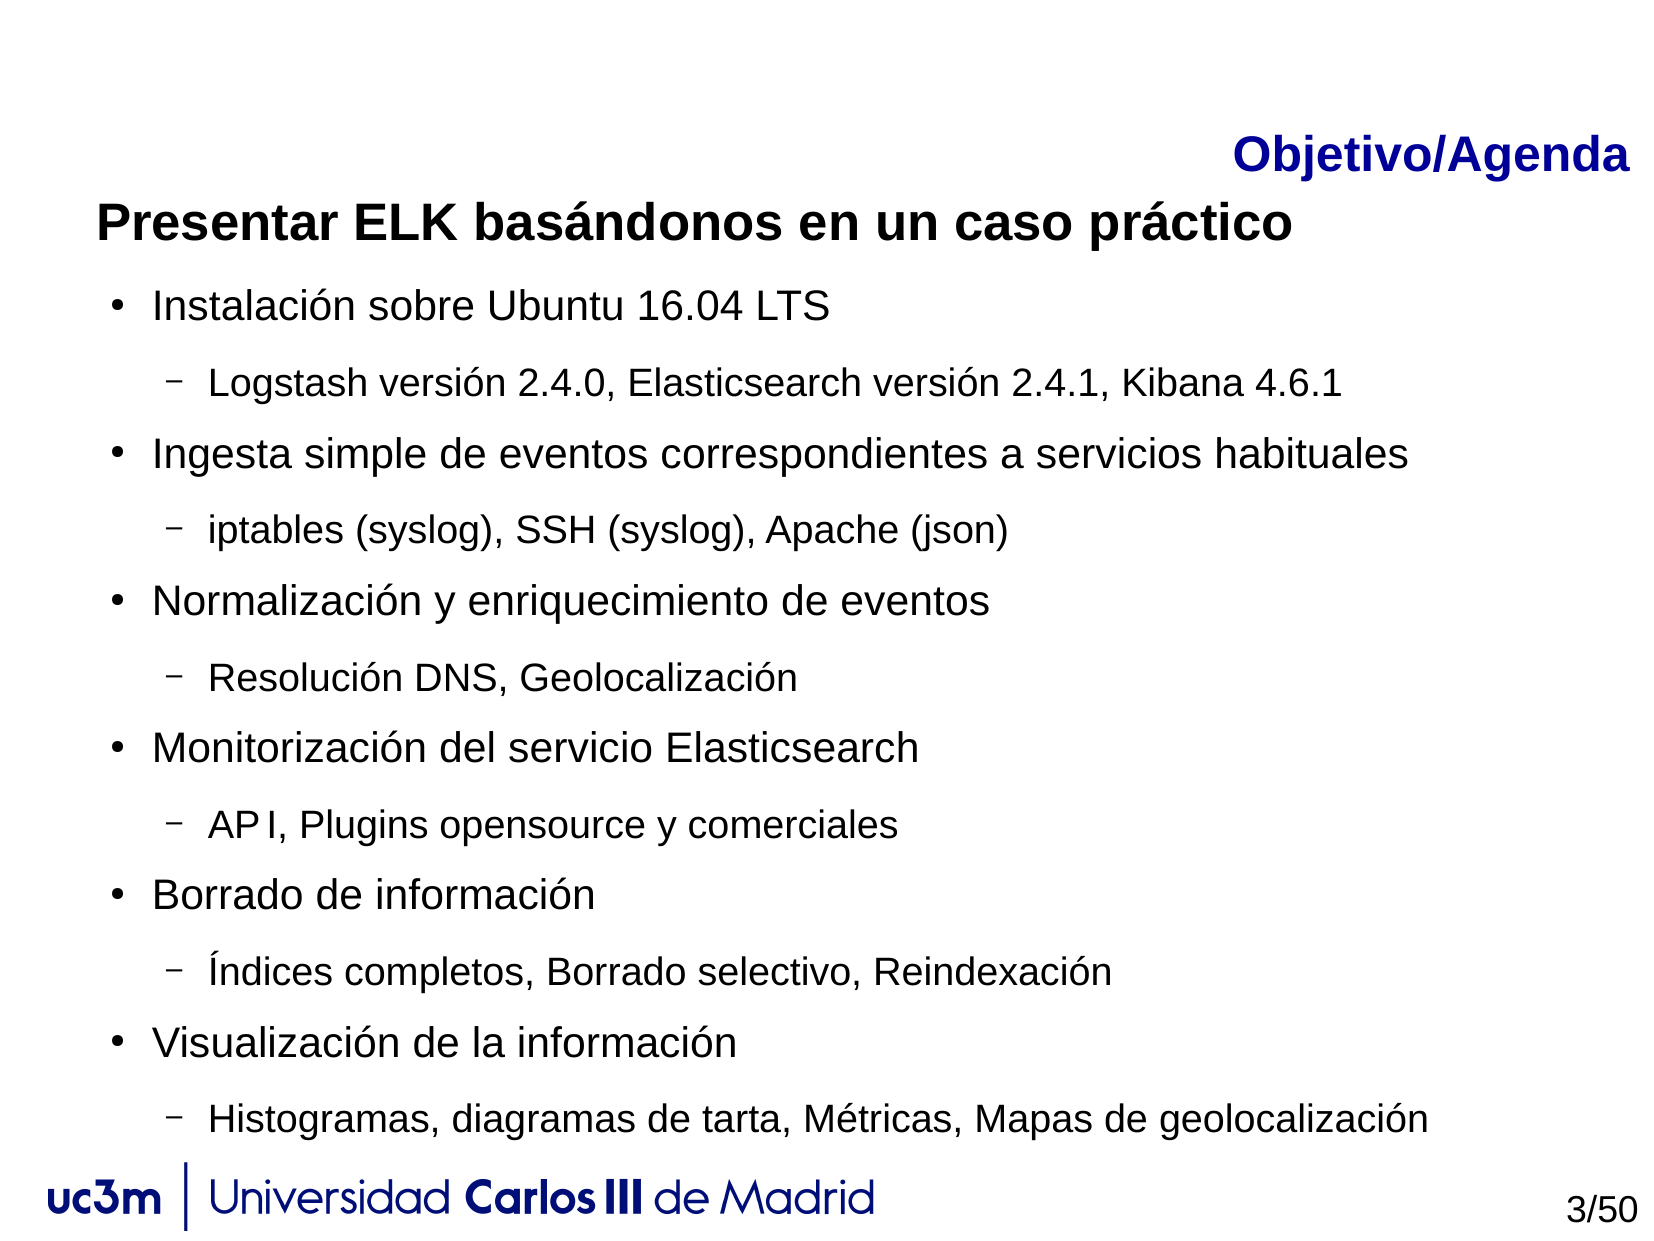

# Objetivo/Agenda
Presentar ELK basándonos en un caso práctico
Instalación sobre Ubuntu 16.04 LTS
Logstash versión 2.4.0, Elasticsearch versión 2.4.1, Kibana 4.6.1
Ingesta simple de eventos correspondientes a servicios habituales
iptables (syslog), SSH (syslog), Apache (json)
Normalización y enriquecimiento de eventos
Resolución DNS, Geolocalización
Monitorización del servicio Elasticsearch
AP	I, Plugins opensource y comerciales
Borrado de información
Índices completos, Borrado selectivo, Reindexación
Visualización de la información
Histogramas, diagramas de tarta, Métricas, Mapas de geolocalización